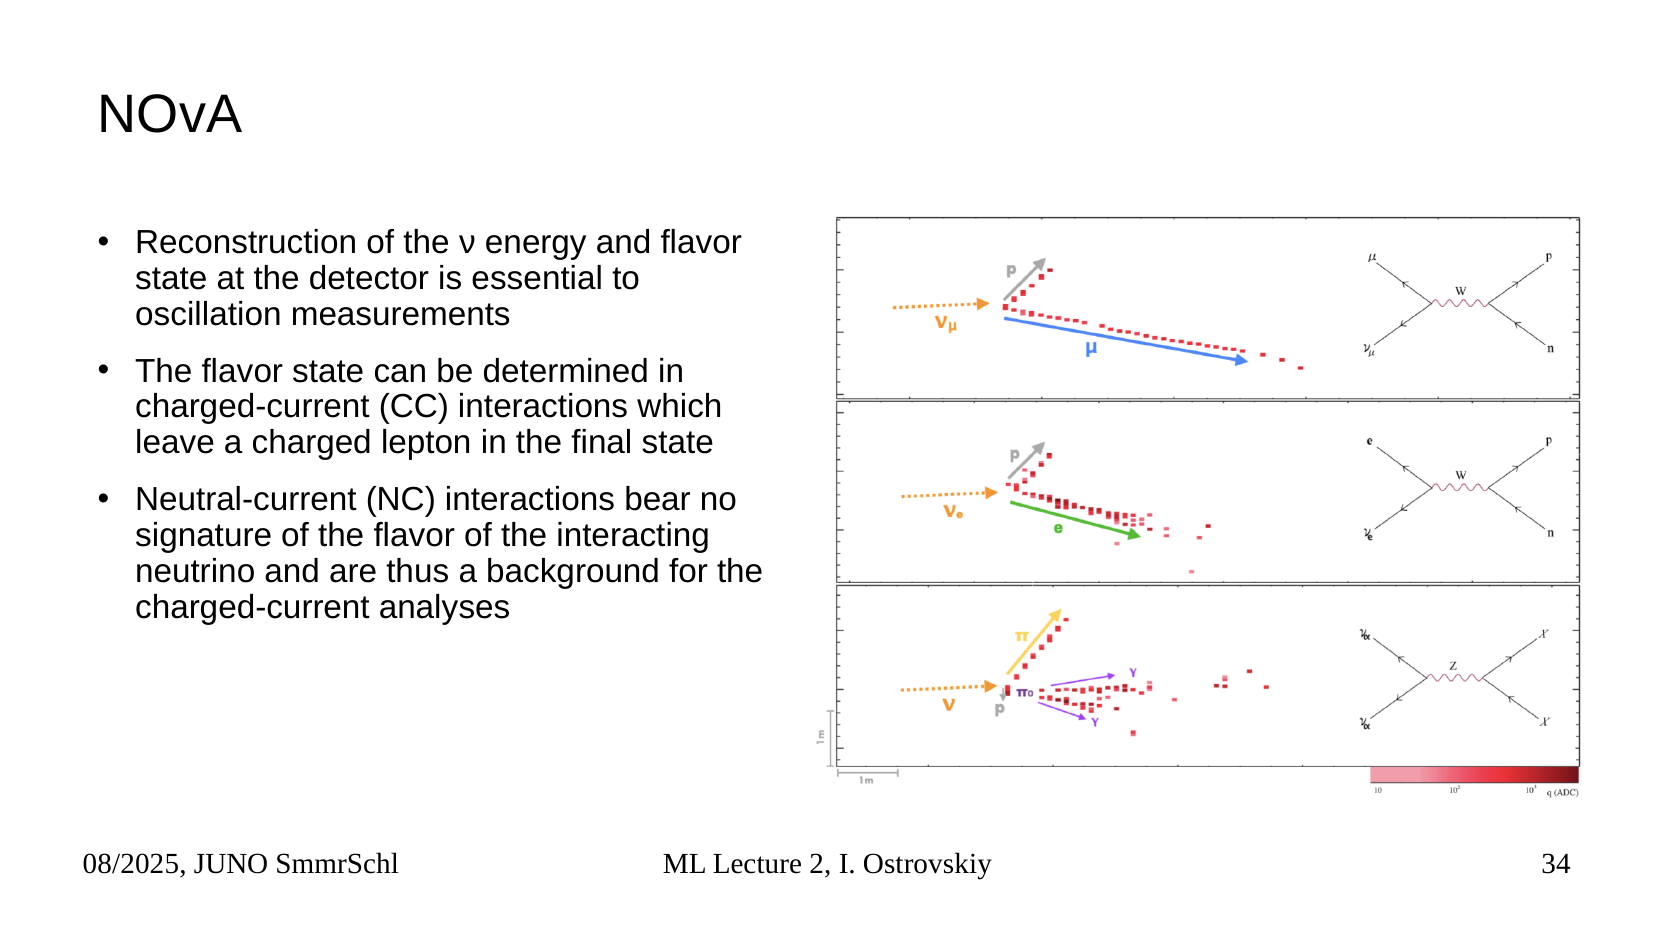

# NOvA
Reconstruction of the ν energy and flavor state at the detector is essential to oscillation measurements
The flavor state can be determined in charged-current (CC) interactions which leave a charged lepton in the final state
Neutral-current (NC) interactions bear no signature of the flavor of the interacting neutrino and are thus a background for the charged-current analyses
08/2025, JUNO SmmrSchl
ML Lecture 2, I. Ostrovskiy
34